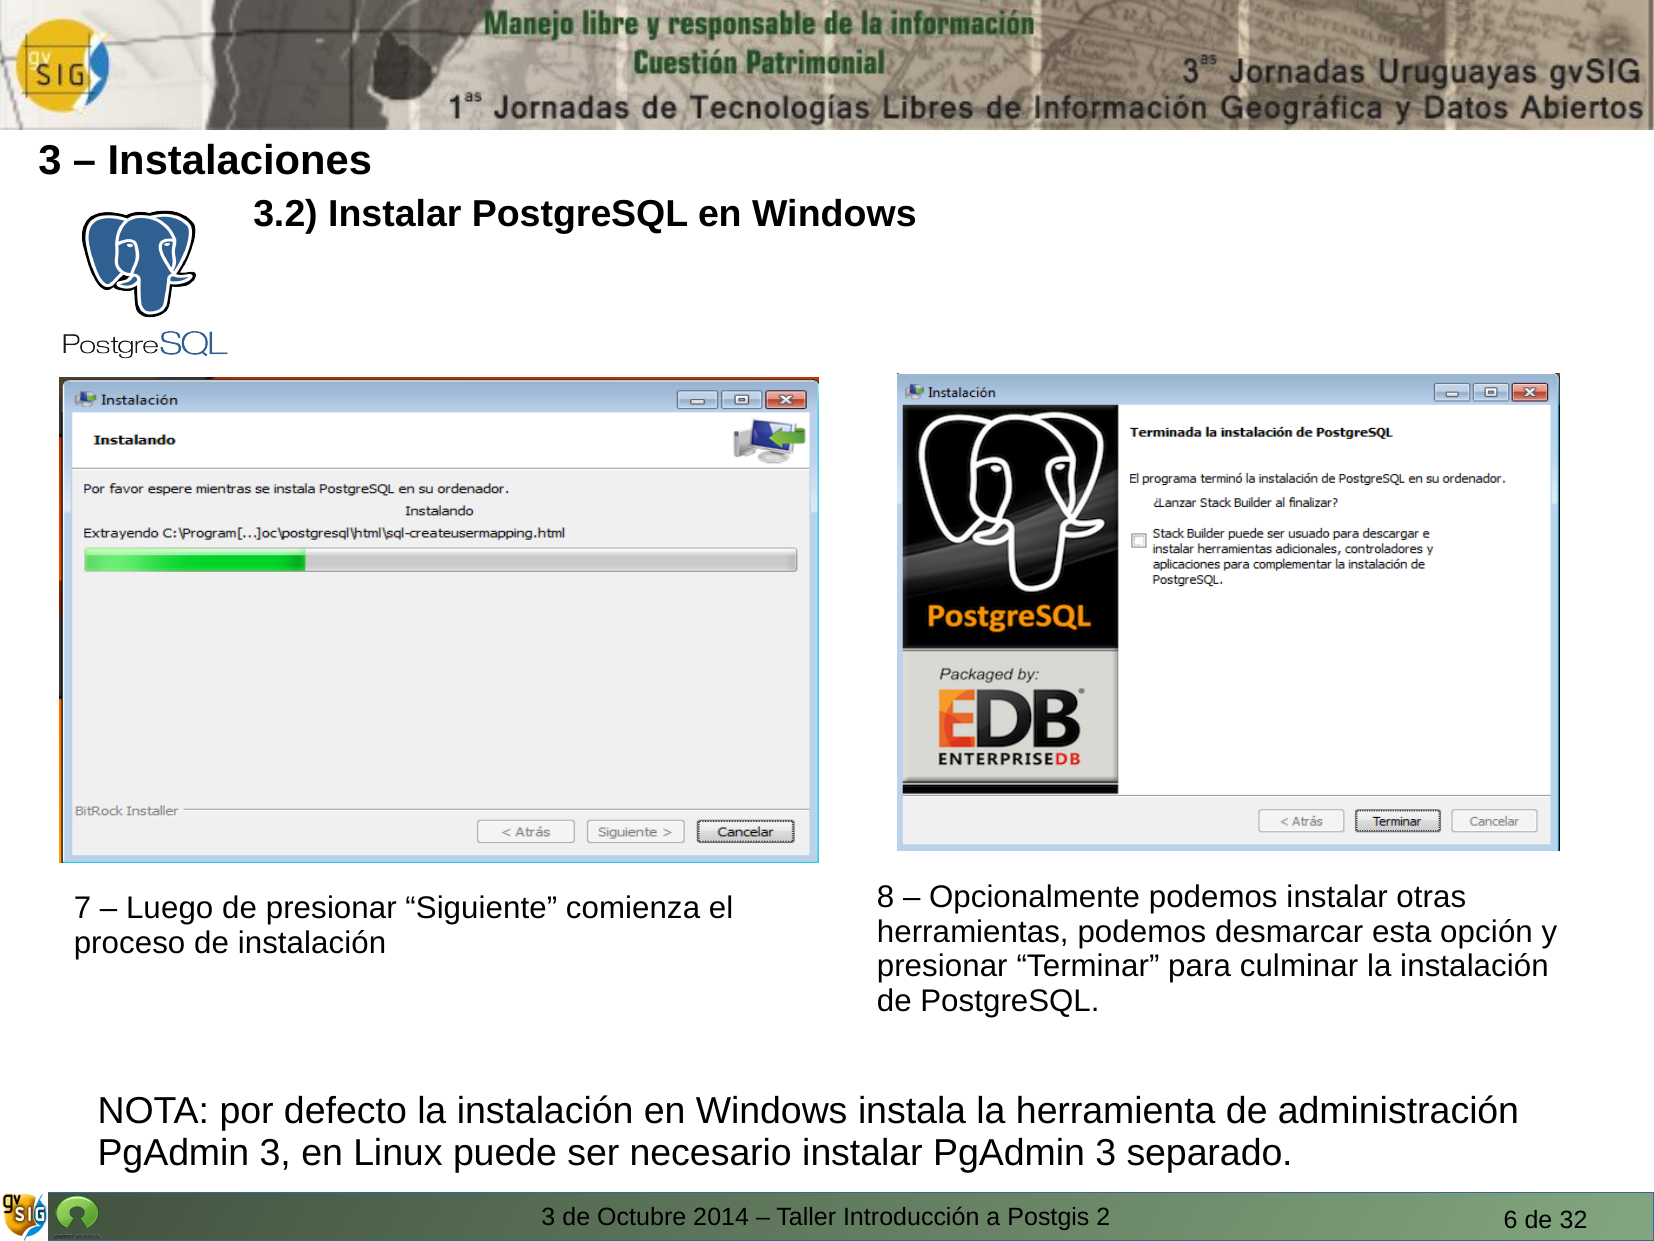

3 – Instalaciones
3.2) Instalar PostgreSQL en Windows
8 – Opcionalmente podemos instalar otras herramientas, podemos desmarcar esta opción y presionar “Terminar” para culminar la instalación de PostgreSQL.
7 – Luego de presionar “Siguiente” comienza el proceso de instalación
NOTA: por defecto la instalación en Windows instala la herramienta de administración PgAdmin 3, en Linux puede ser necesario instalar PgAdmin 3 separado.
3 de Octubre 2014 – Taller Introducción a Postgis 2
 de 32